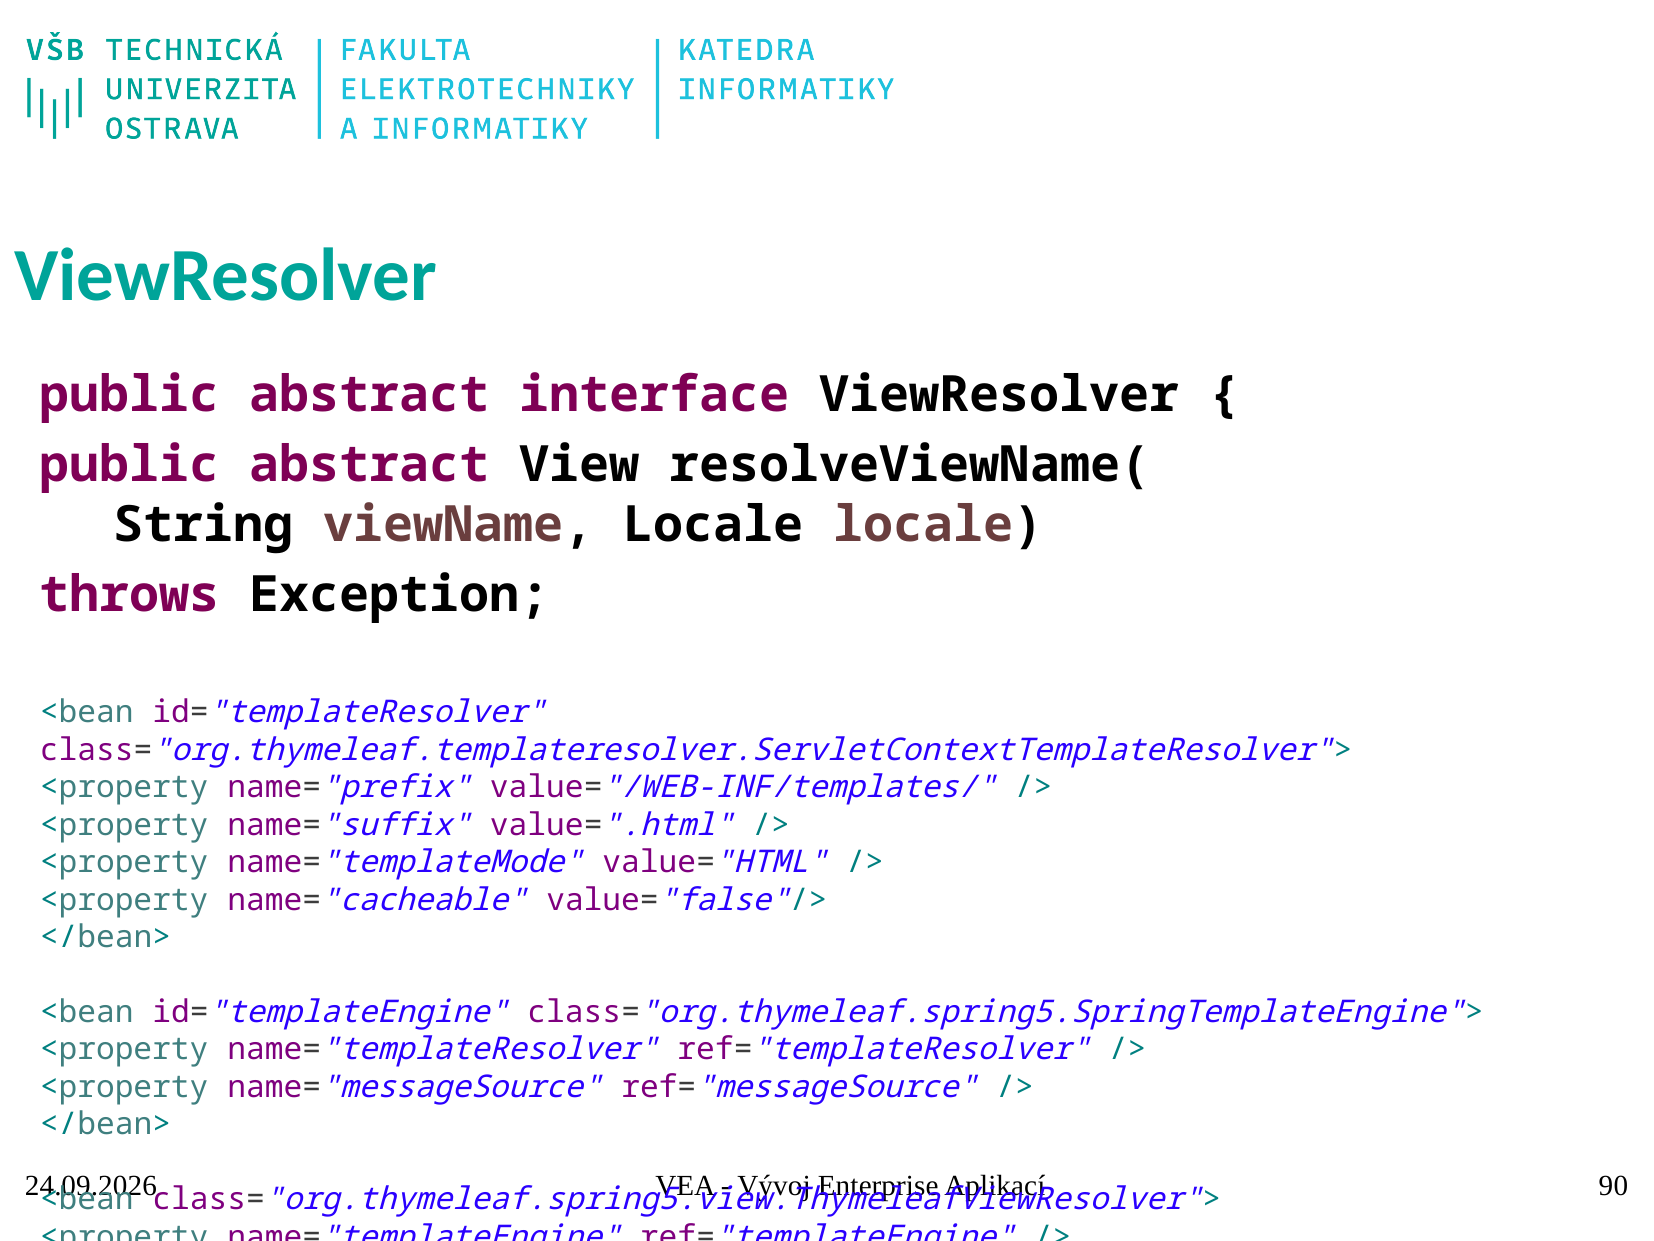

ViewResolver
# public abstract interface ViewResolver {
public abstract View resolveViewName(
	String viewName, Locale locale)
throws Exception;
<bean id="templateResolver"
class="org.thymeleaf.templateresolver.ServletContextTemplateResolver">
<property name="prefix" value="/WEB-INF/templates/" />
<property name="suffix" value=".html" />
<property name="templateMode" value="HTML" />
<property name="cacheable" value="false"/>
</bean>
<bean id="templateEngine" class="org.thymeleaf.spring5.SpringTemplateEngine">
<property name="templateResolver" ref="templateResolver" />
<property name="messageSource" ref="messageSource" />
</bean>
<bean class="org.thymeleaf.spring5.view.ThymeleafViewResolver">
<property name="templateEngine" ref="templateEngine" />
</bean>
VEA - Vývoj Enterprise Aplikací
90